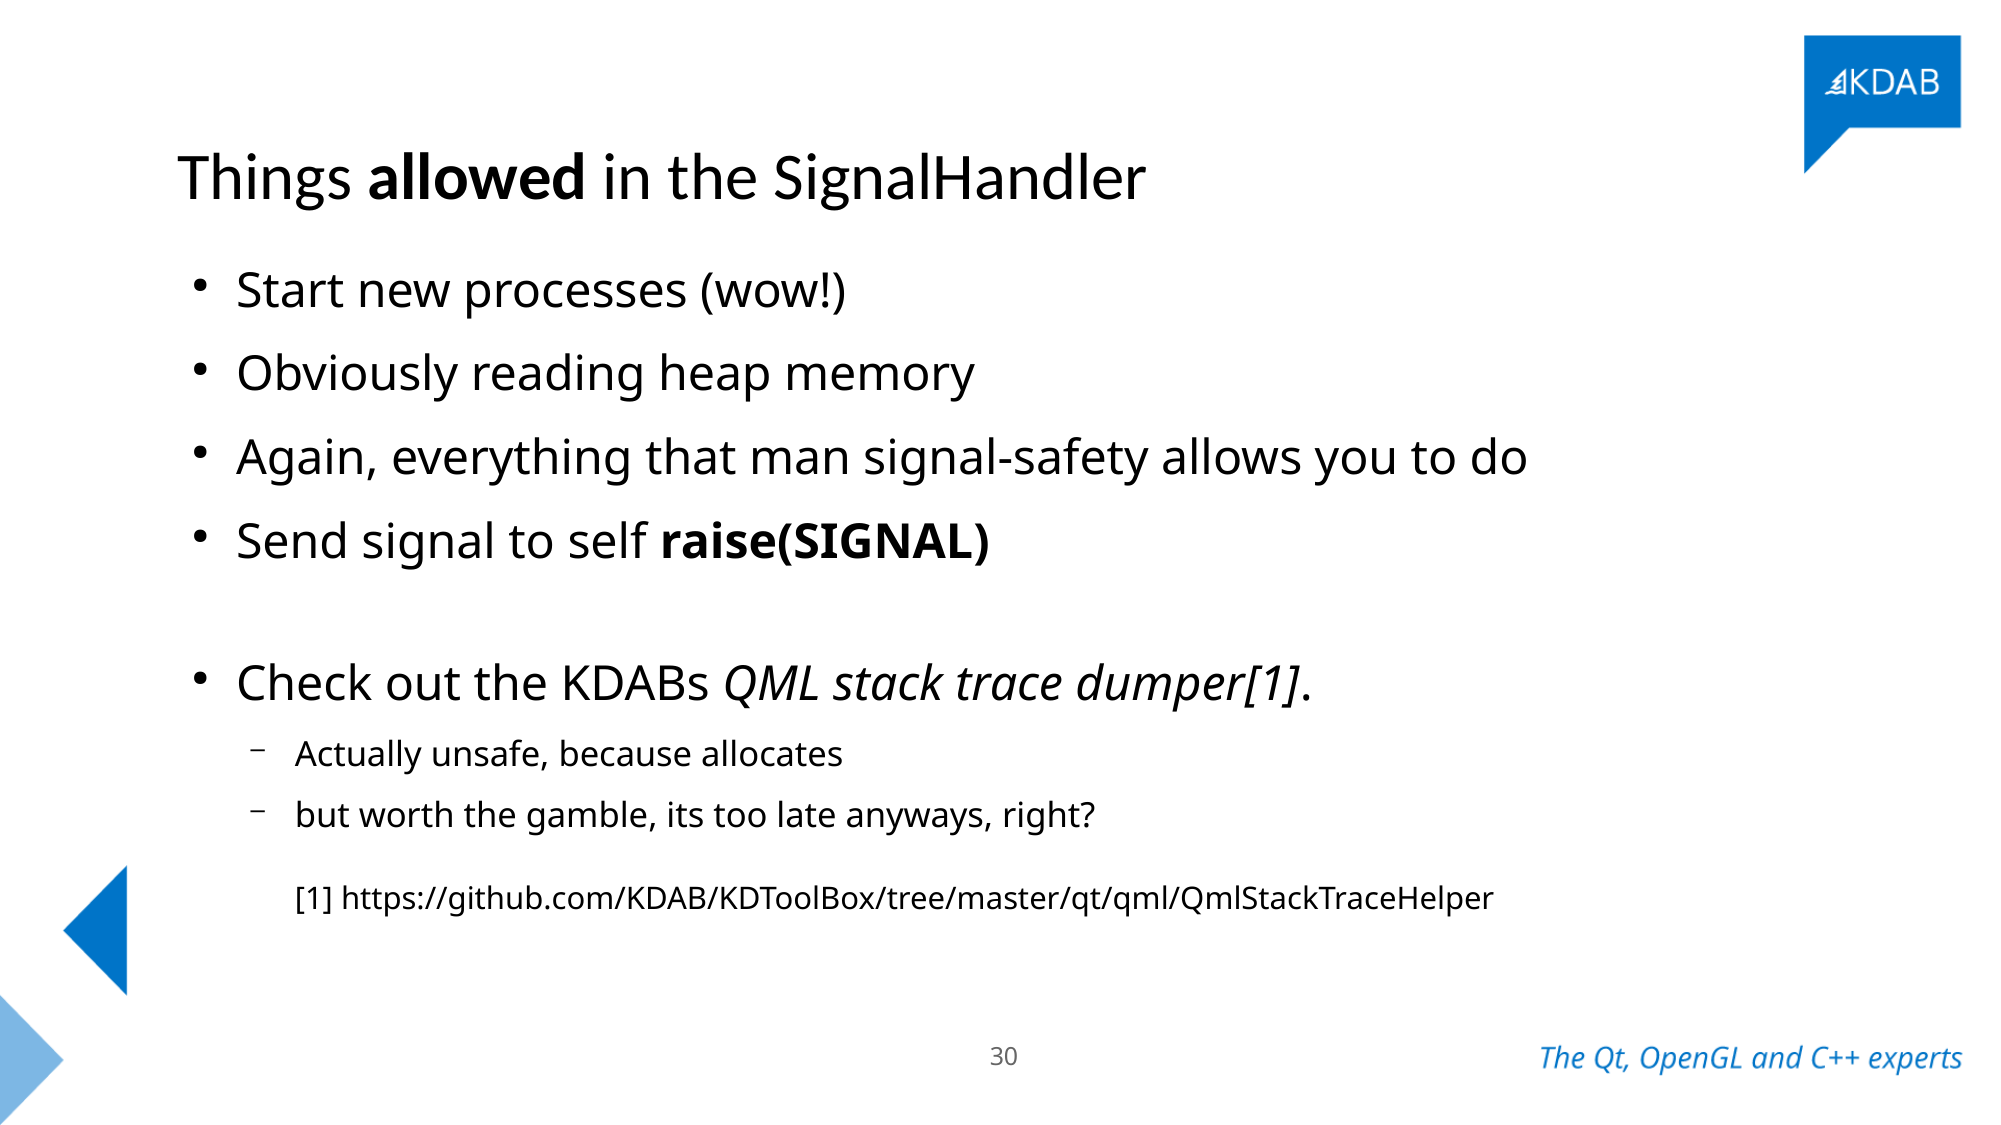

# Things allowed in the SignalHandler
Start new processes (wow!)
Obviously reading heap memory
Again, everything that man signal-safety allows you to do
Send signal to self raise(SIGNAL)
Check out the KDABs QML stack trace dumper[1].
Actually unsafe, because allocates
but worth the gamble, its too late anyways, right?
[1] https://github.com/KDAB/KDToolBox/tree/master/qt/qml/QmlStackTraceHelper